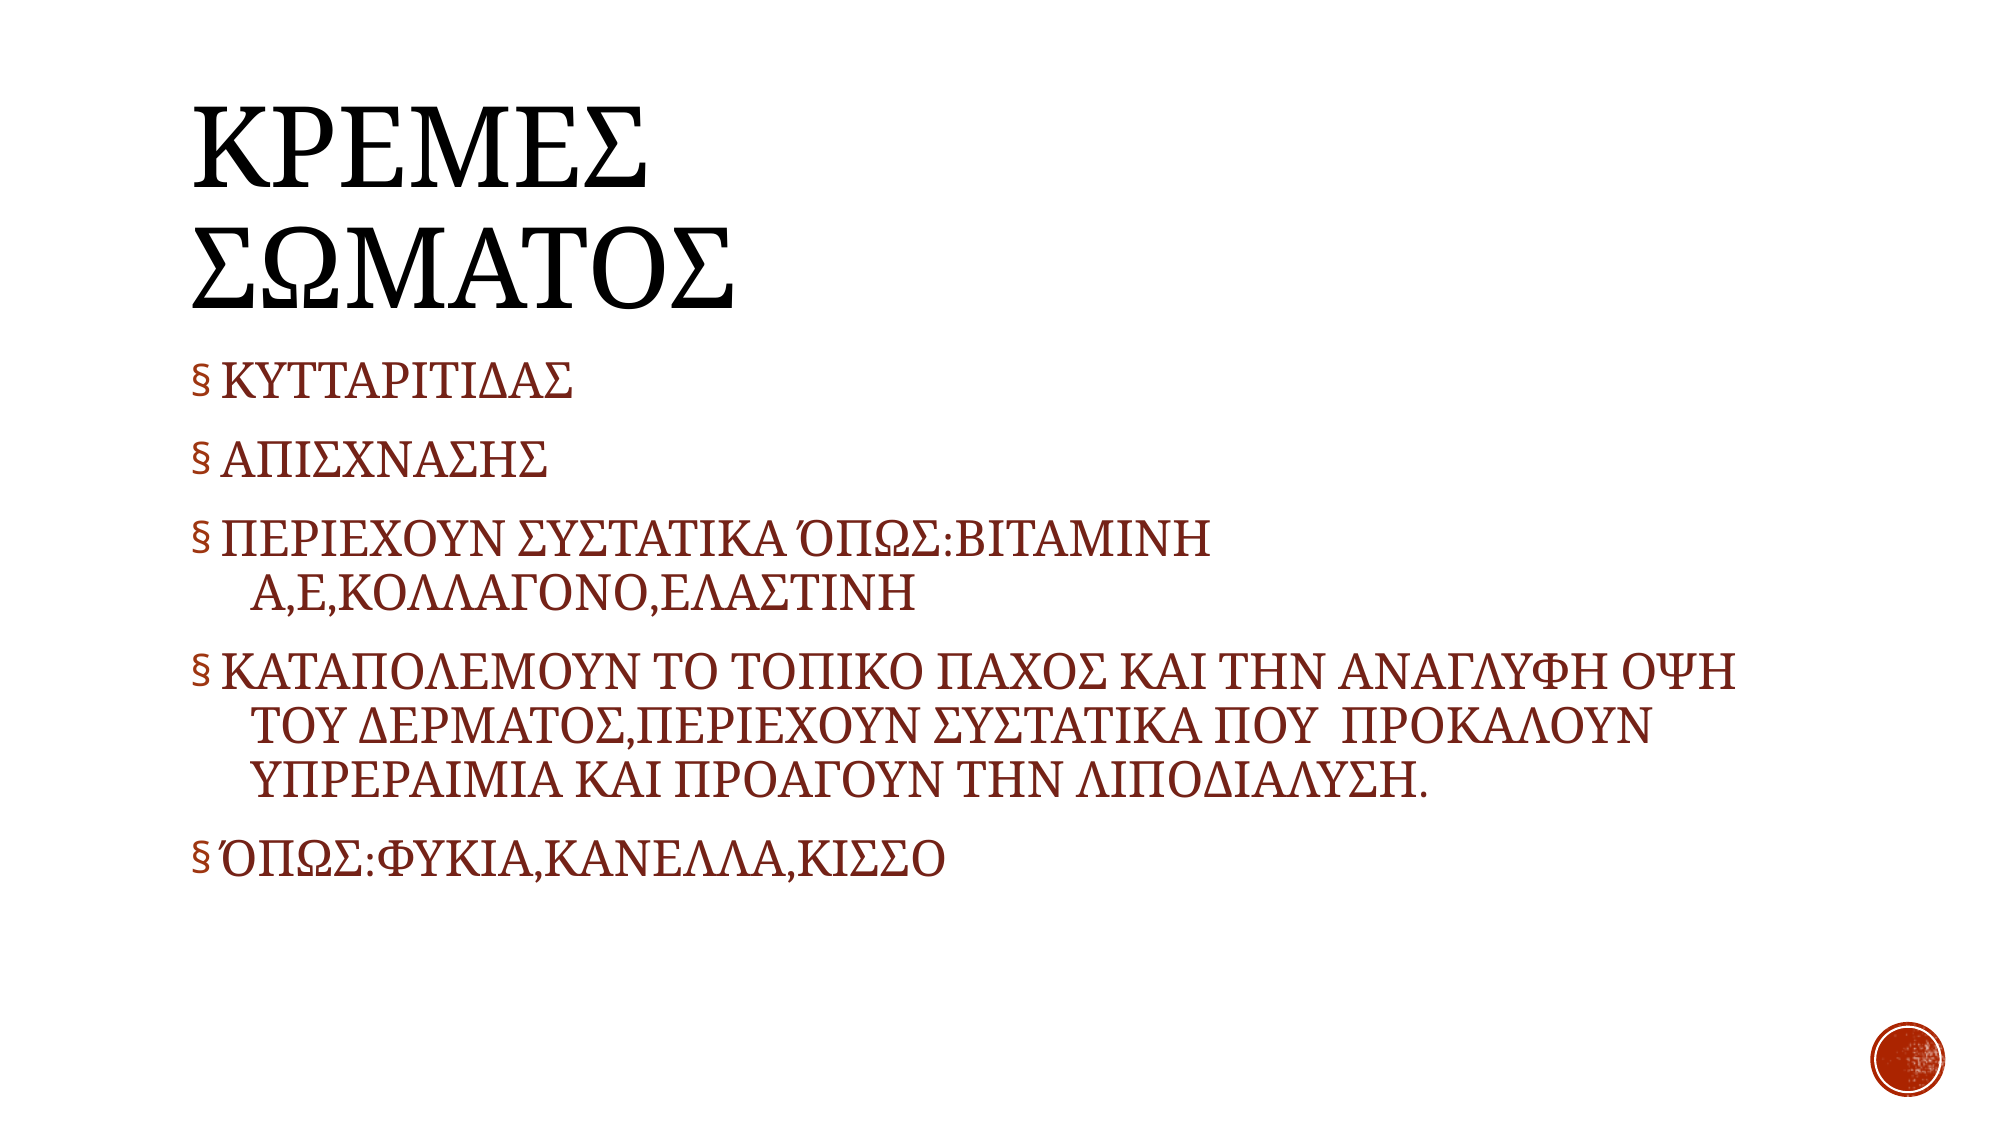

# ΚΡΕΜΕΣ ΣΩΜΑΤΟΣ
ΚΥΤΤΑΡΙΤΙΔΑΣ
ΑΠΙΣΧΝΑΣΗΣ
ΠΕΡΙΕΧΟΥΝ ΣΥΣΤΑΤΙΚΑ ΌΠΩΣ:ΒΙΤΑΜΙΝΗ Α,Ε,ΚΟΛΛΑΓΟΝΟ,ΕΛΑΣΤΙΝΗ
ΚΑΤΑΠΟΛΕΜΟΥΝ ΤΟ ΤΟΠΙΚΟ ΠΑΧΟΣ ΚΑΙ ΤΗΝ ΑΝΑΓΛΥΦΗ ΟΨΗ ΤΟΥ ΔΕΡΜΑΤΟΣ,ΠΕΡΙΕΧΟΥΝ ΣΥΣΤΑΤΙΚΑ ΠΟΥ ΠΡΟΚΑΛΟΥΝ ΥΠΡΕΡΑΙΜΙΑ ΚΑΙ ΠΡΟΑΓΟΥΝ ΤΗΝ ΛΙΠΟΔΙΑΛΥΣΗ.
ΌΠΩΣ:ΦΥΚΙΑ,ΚΑΝΕΛΛΑ,ΚΙΣΣΟ